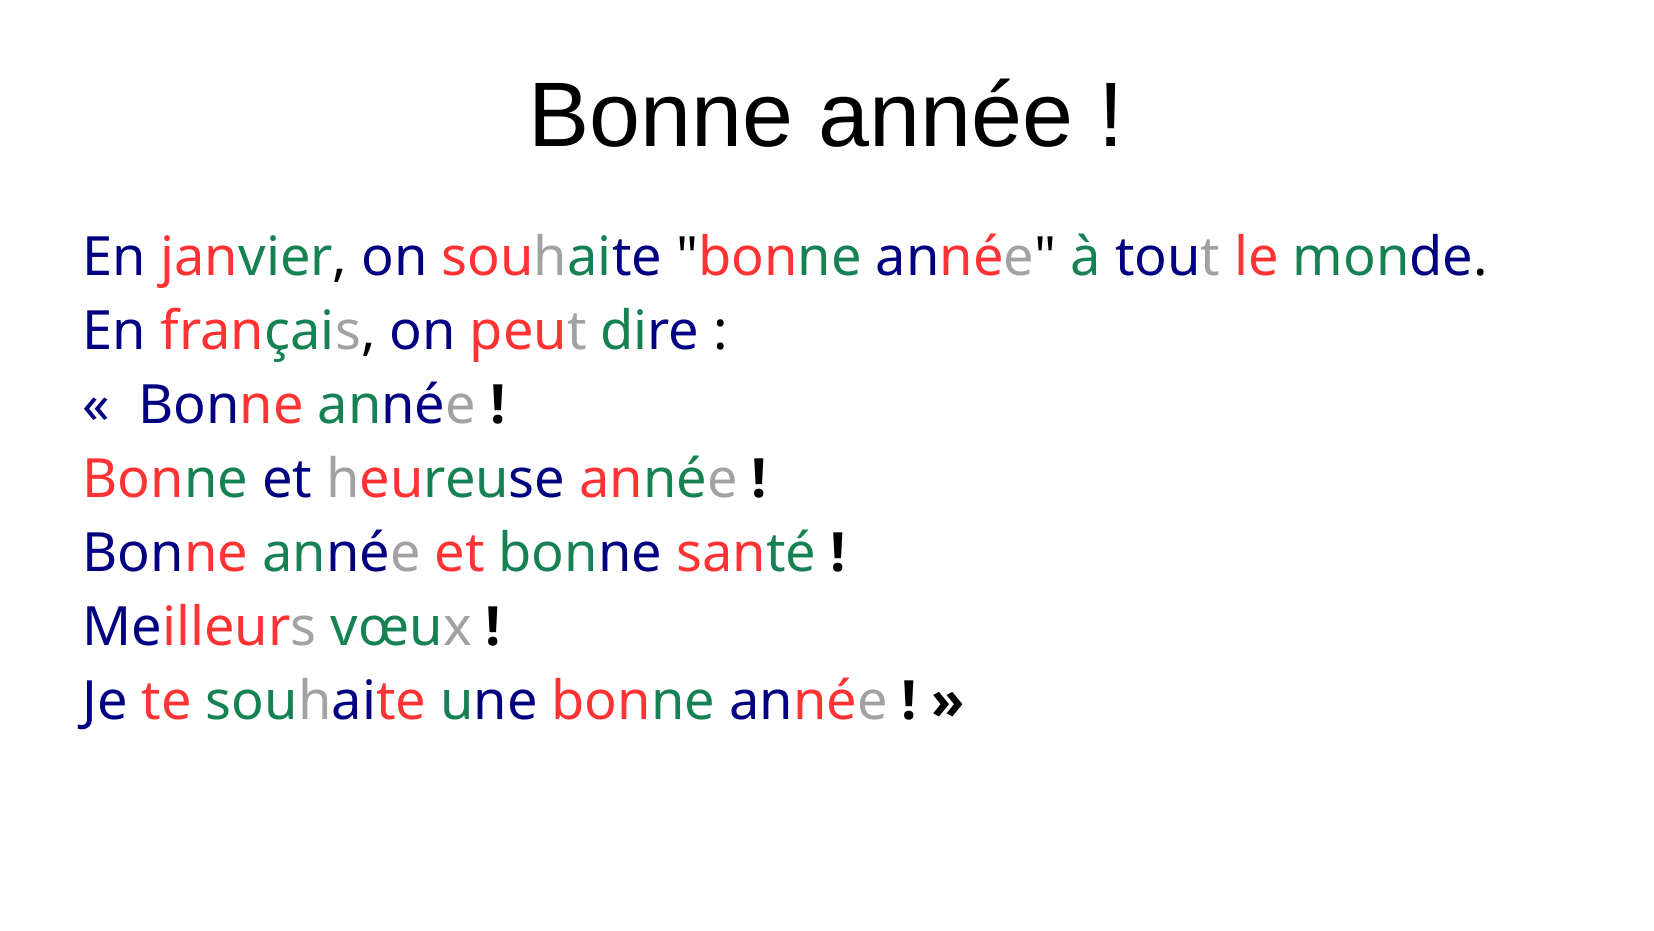

# Bonne année !
En janvier, on souhaite "bonne année" à tout le monde.
En français, on peut dire :
«  Bonne année !
Bonne et heureuse année !
Bonne année et bonne santé !
Meilleurs vœux !
Je te souhaite une bonne année ! »